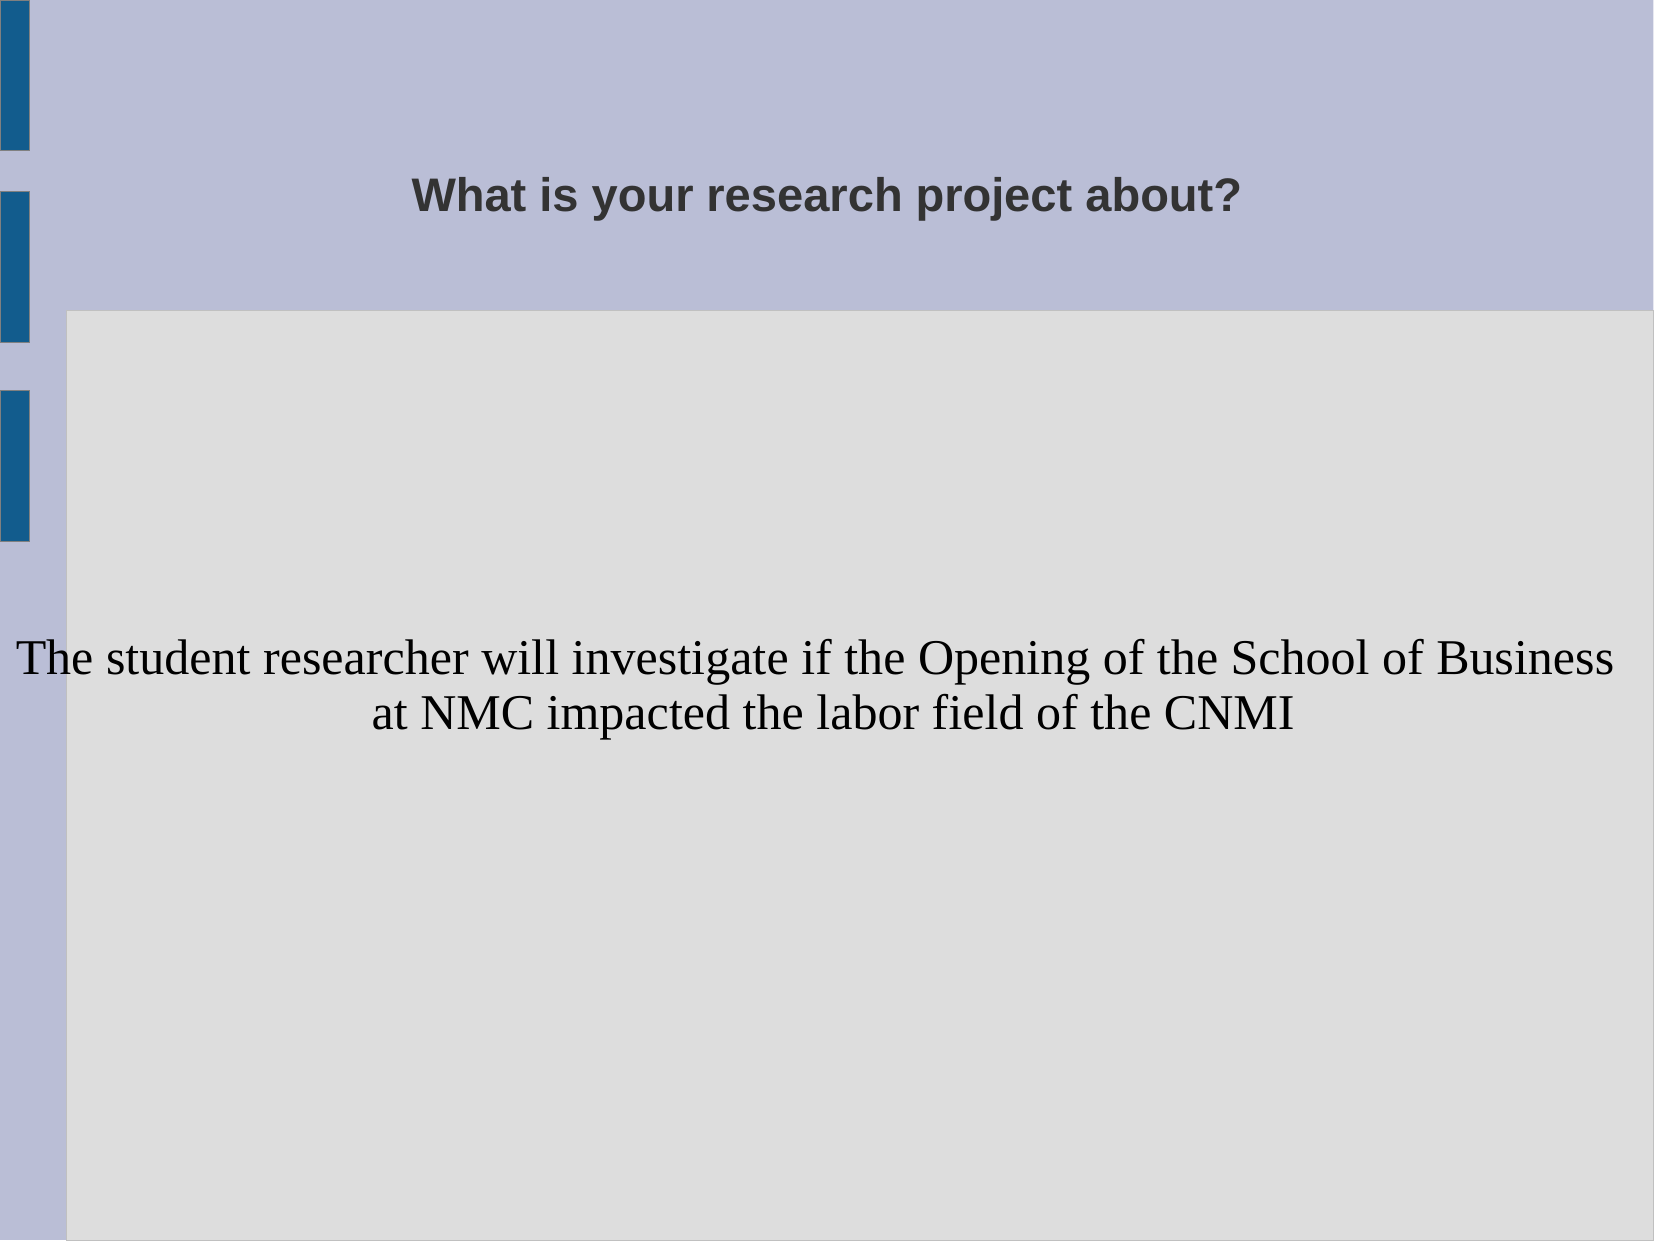

# What is your research project about?
The student researcher will investigate if the Opening of the School of Business at NMC impacted the labor field of the CNMI